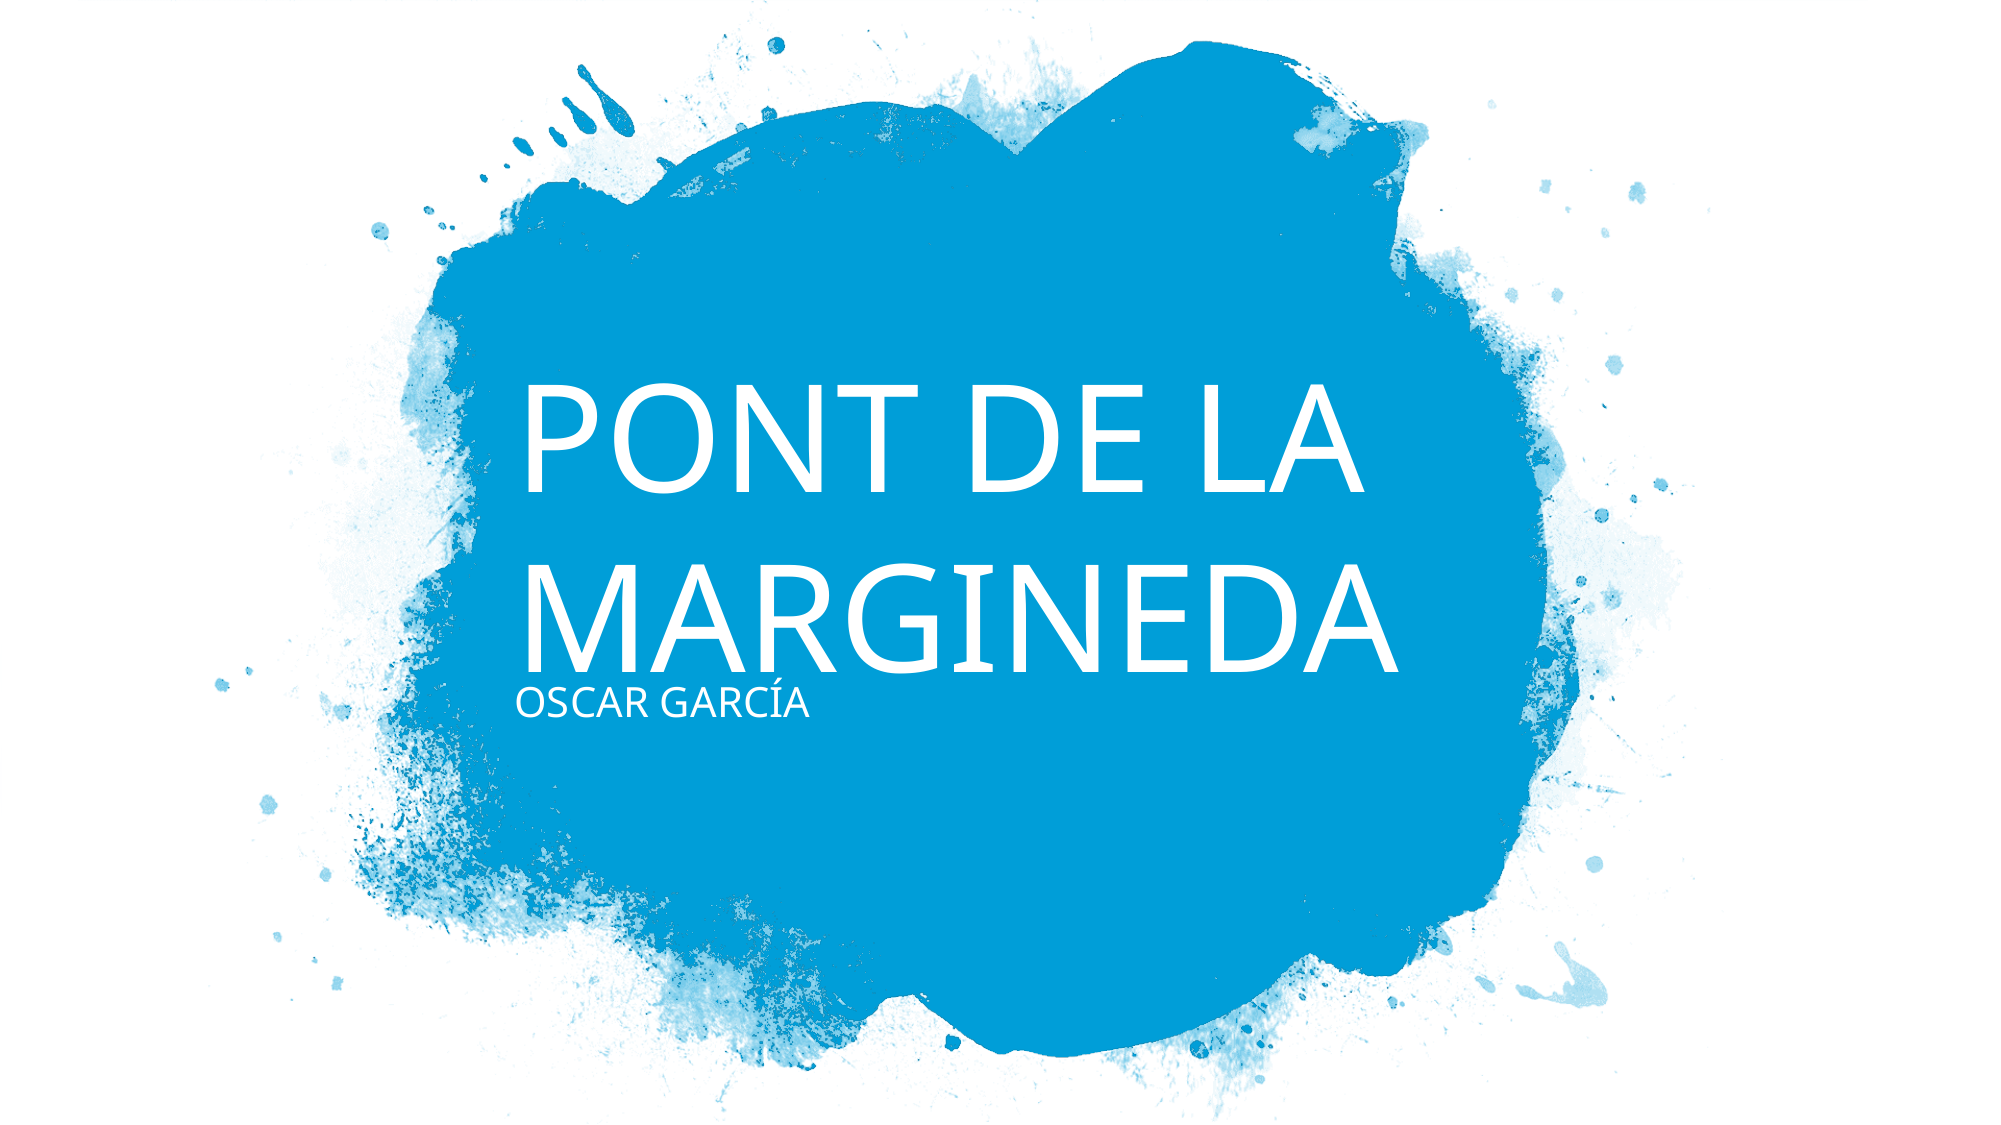

# PONT DE LA MARGINEDA
Oscar garcía